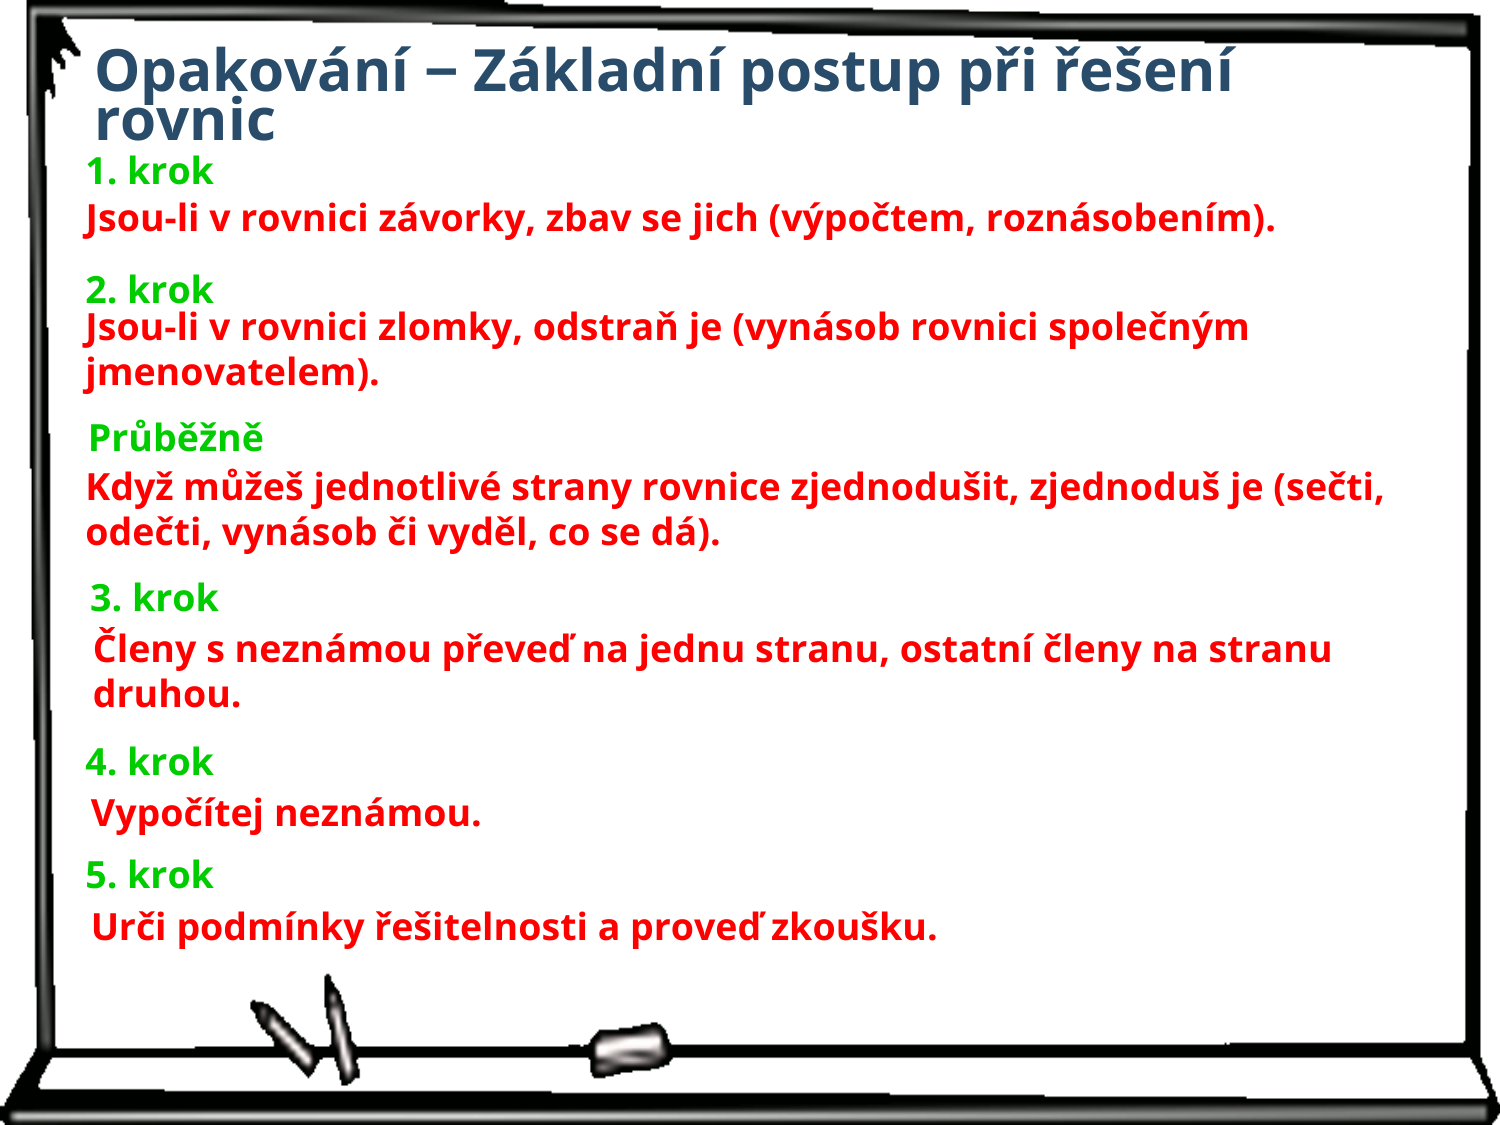

Opakování − Základní postup při řešení rovnic
1. krok
Jsou-li v rovnici závorky, zbav se jich (výpočtem, roznásobením).
2. krok
Jsou-li v rovnici zlomky, odstraň je (vynásob rovnici společným jmenovatelem).
Průběžně
Když můžeš jednotlivé strany rovnice zjednodušit, zjednoduš je (sečti, odečti, vynásob či vyděl, co se dá).
3. krok
Členy s neznámou převeď na jednu stranu, ostatní členy na stranu druhou.
4. krok
Vypočítej neznámou.
5. krok
Urči podmínky řešitelnosti a proveď zkoušku.